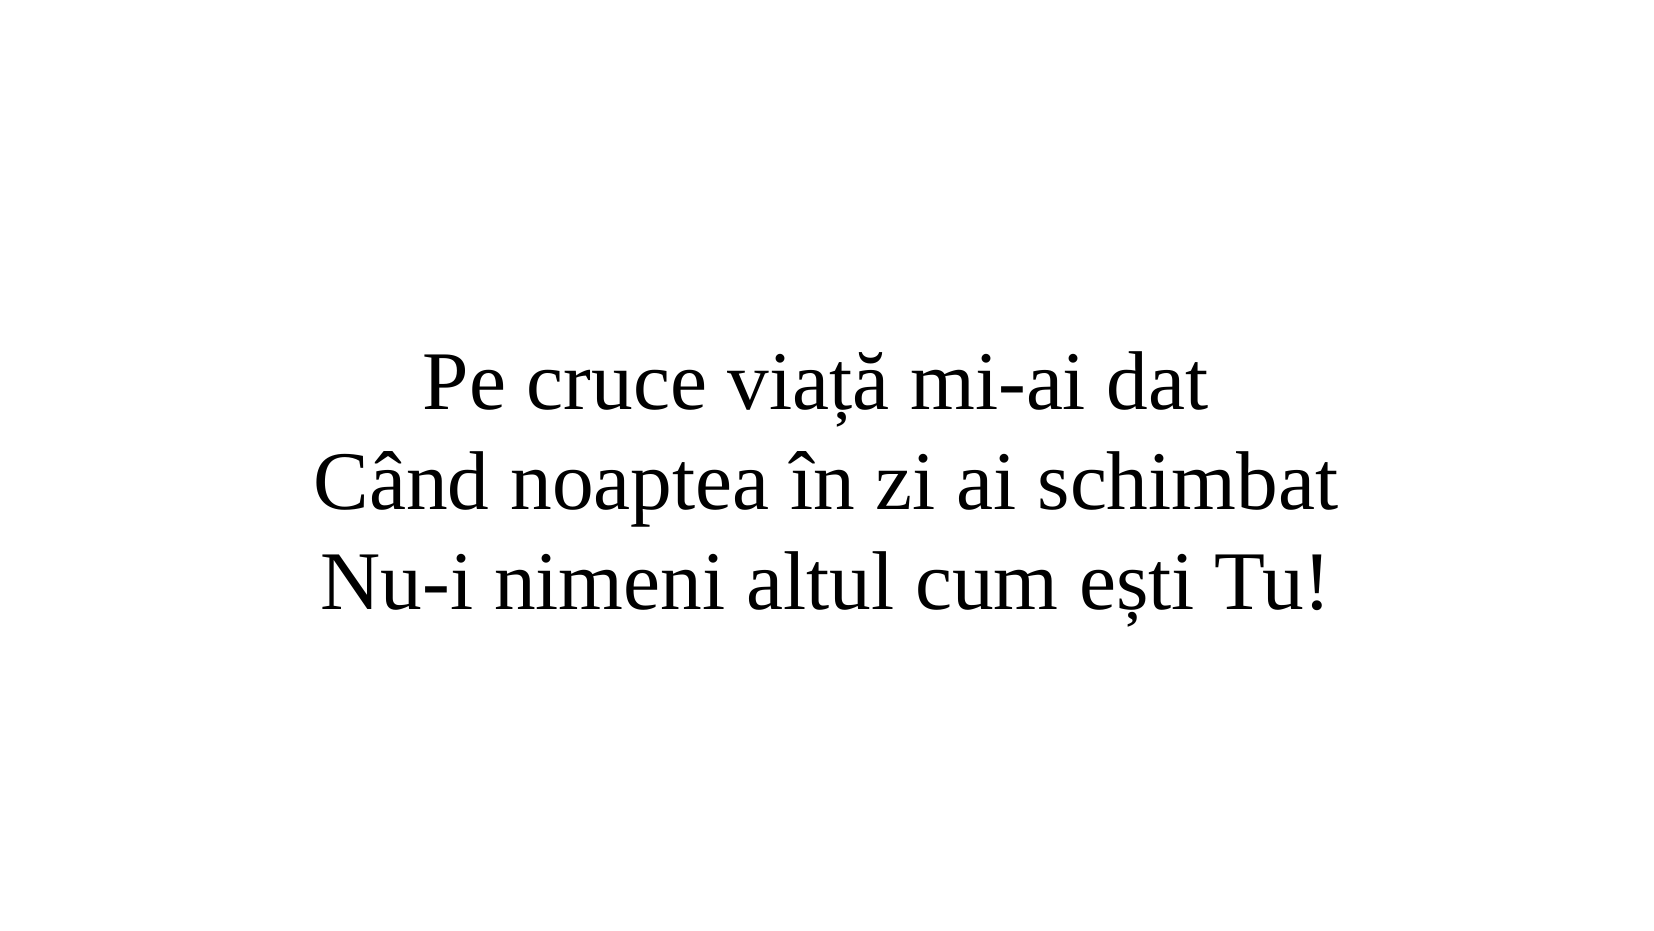

# Pe cruce viață mi-ai dat
Când noaptea în zi ai schimbat
Nu-i nimeni altul cum ești Tu!